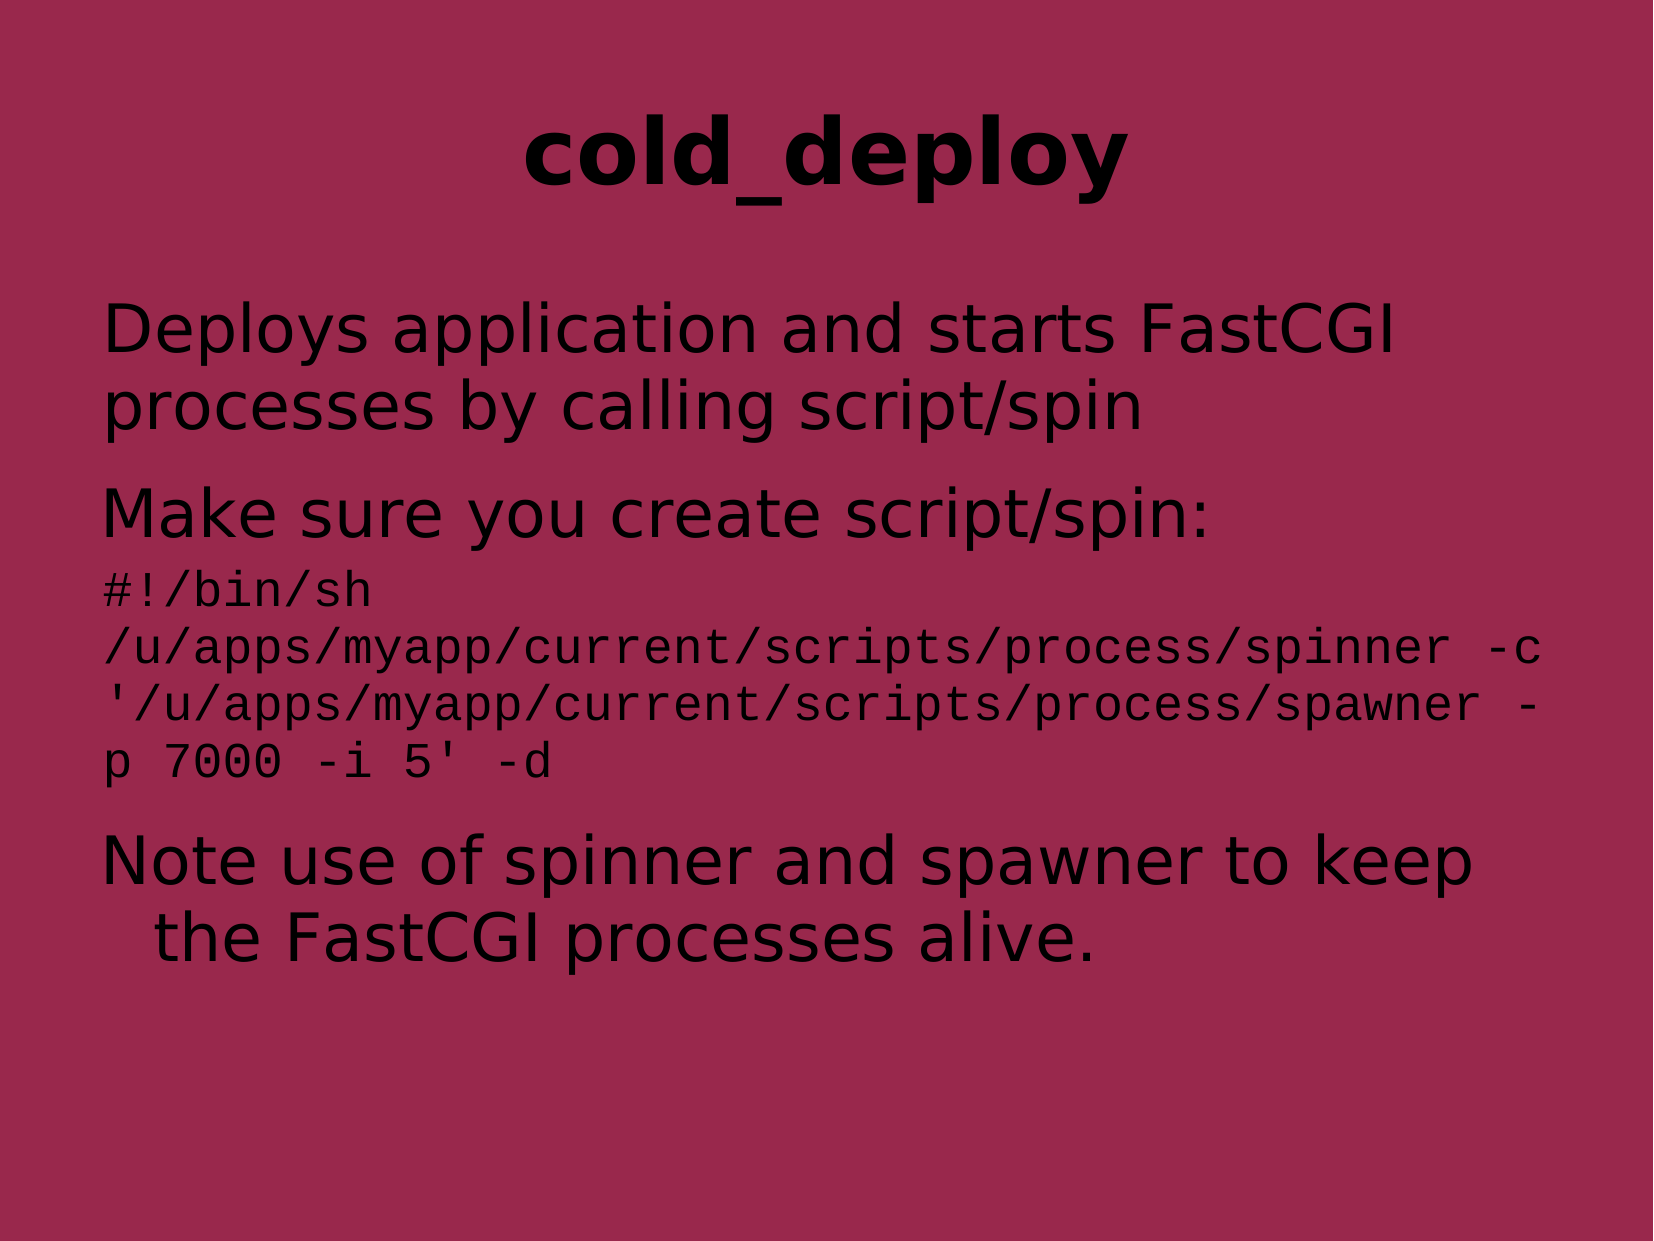

# cold_deploy
Deploys application and starts FastCGI processes by calling script/spin
Make sure you create script/spin:
#!/bin/sh
/u/apps/myapp/current/scripts/process/spinner -c '/u/apps/myapp/current/scripts/process/spawner -p 7000 -i 5' -d
Note use of spinner and spawner to keep the FastCGI processes alive.